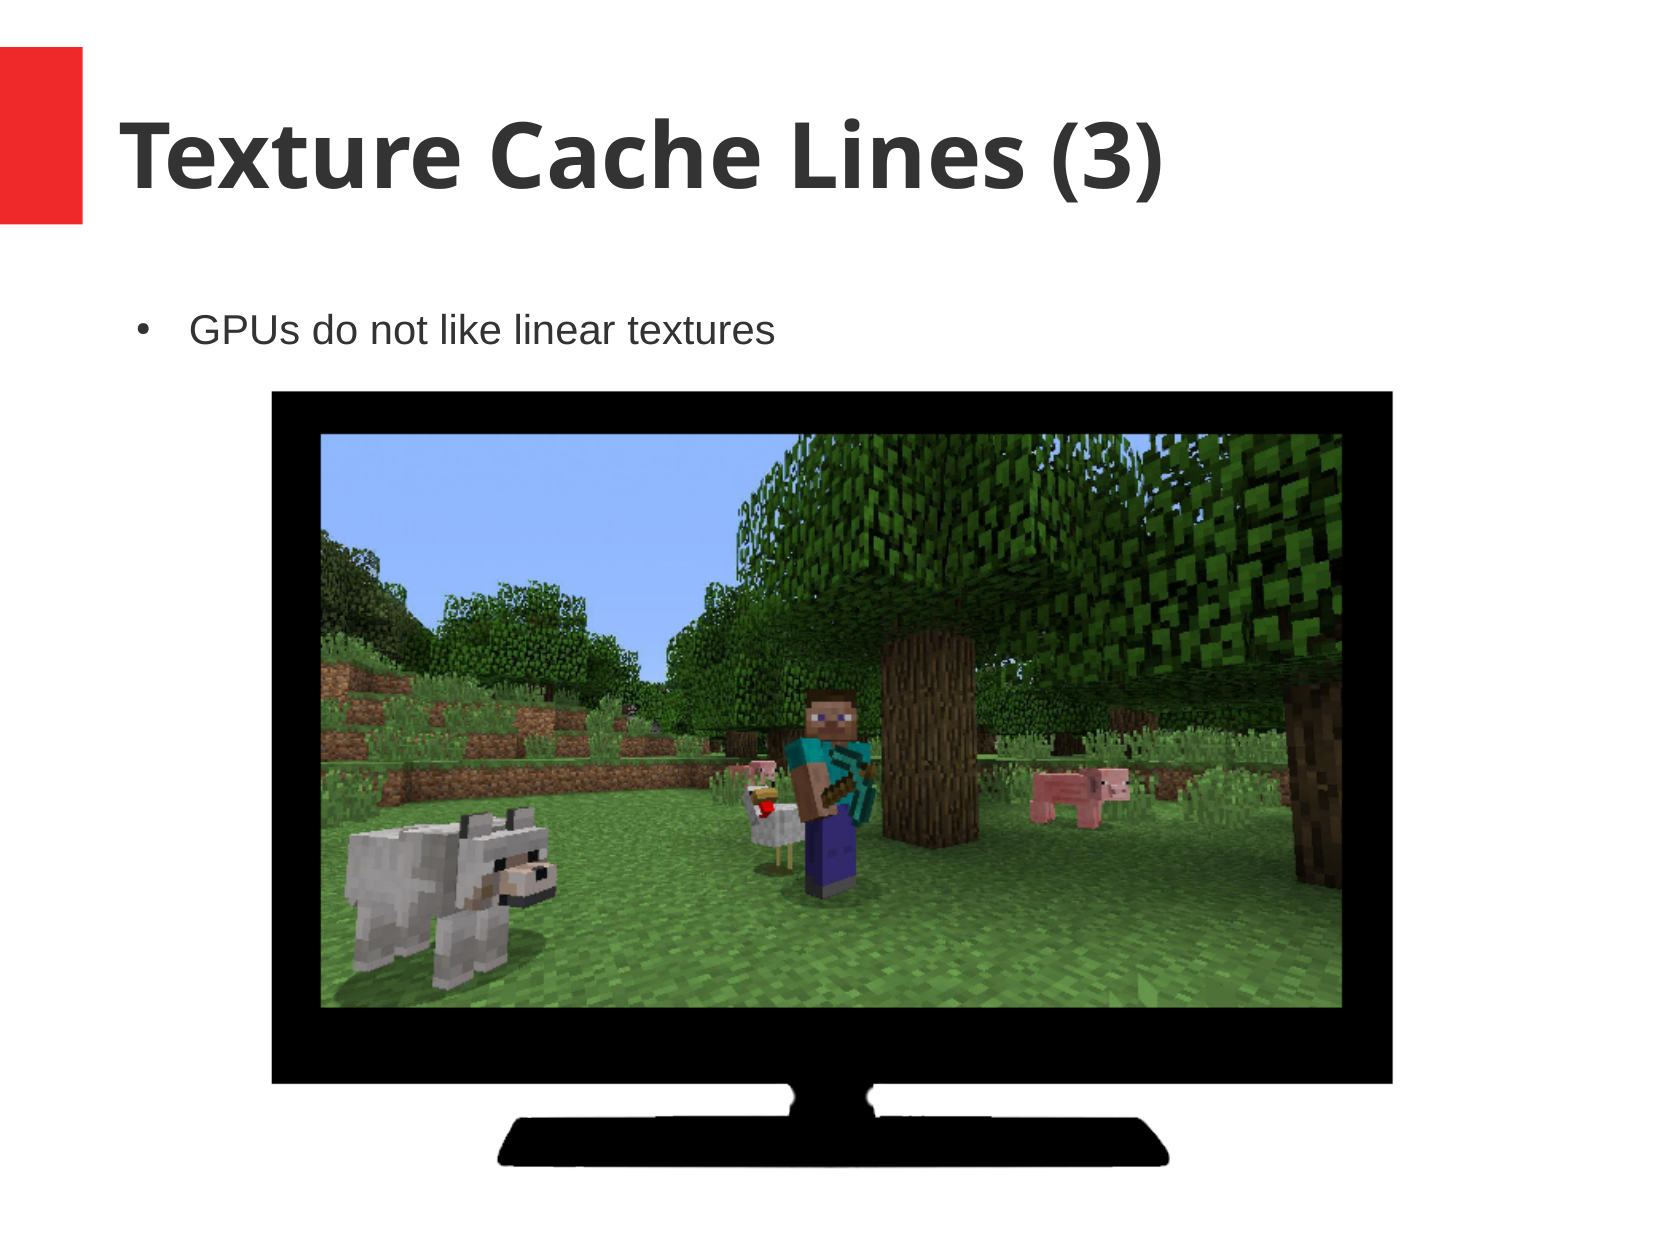

# Texture Cache Lines (3)
GPUs do not like linear textures